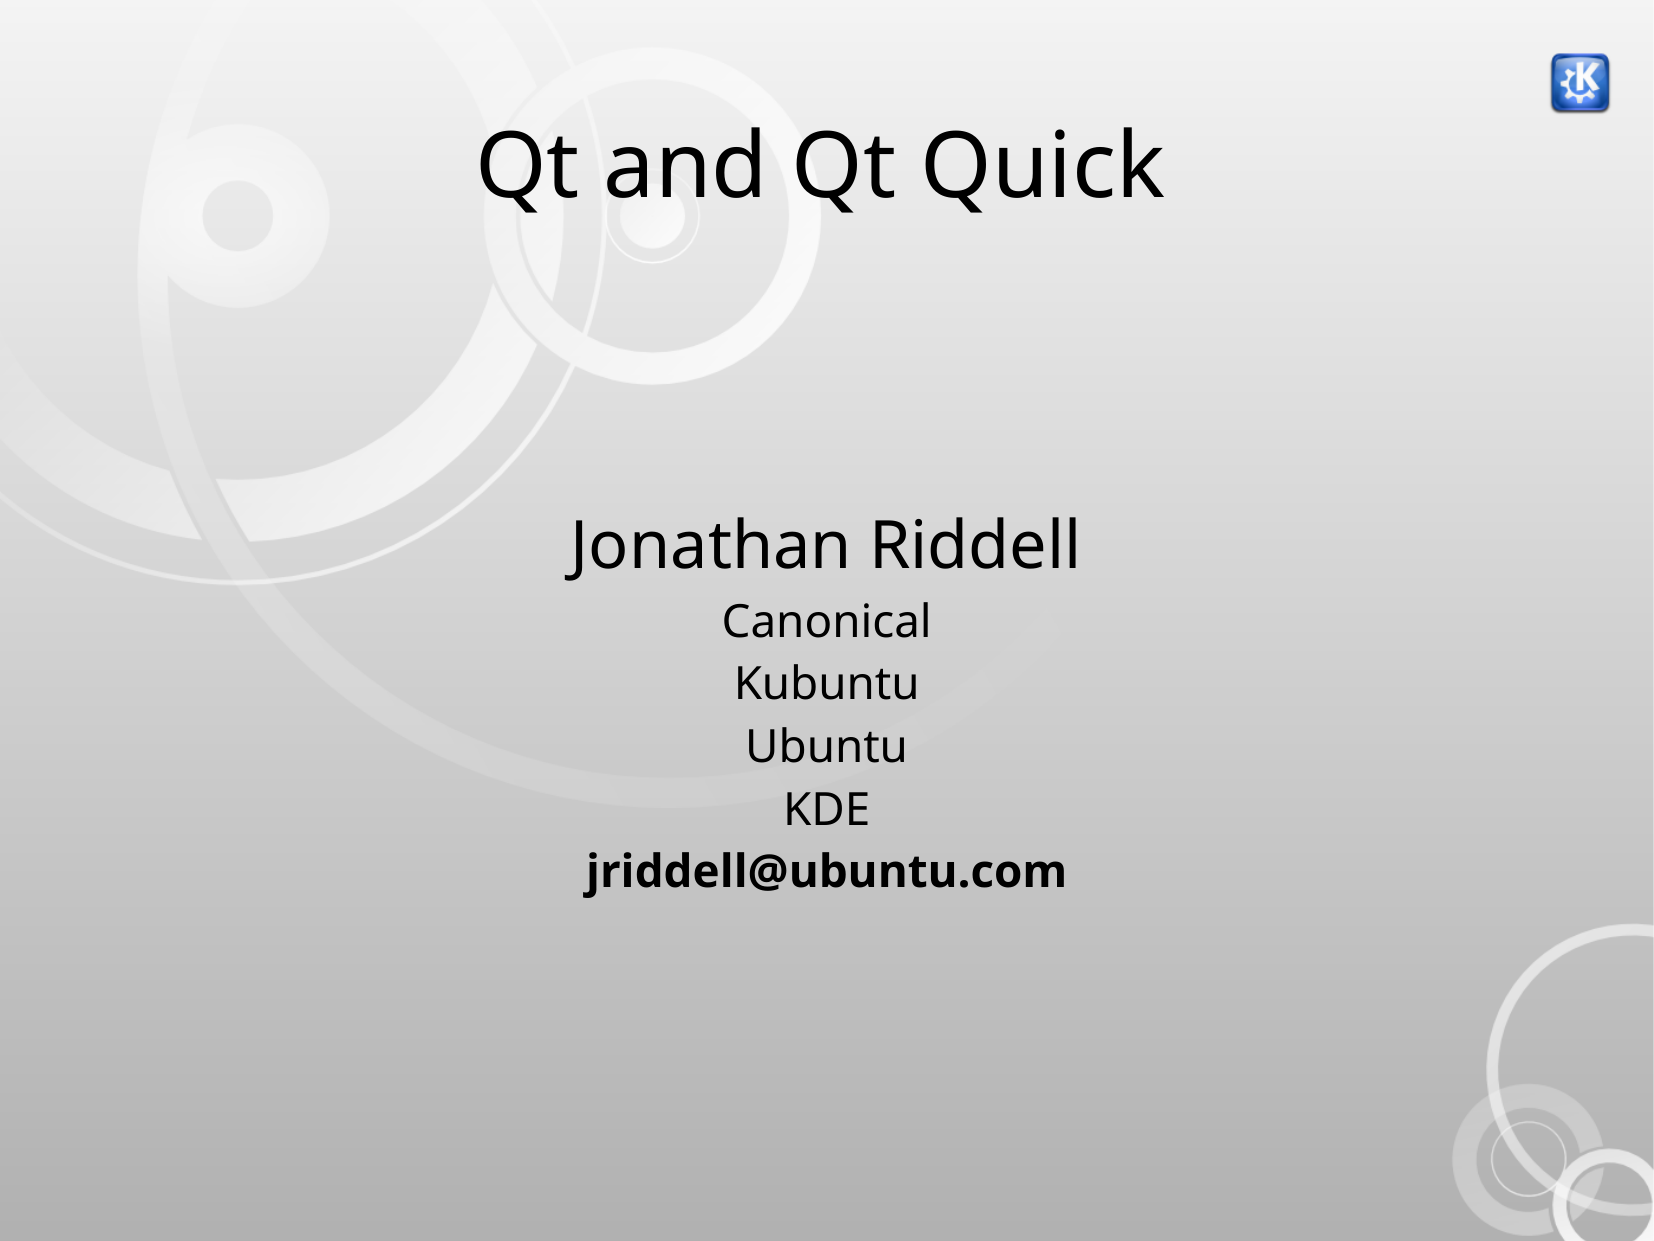

# Qt and Qt Quick
Jonathan Riddell
Canonical
Kubuntu
Ubuntu
KDE
jriddell@ubuntu.com